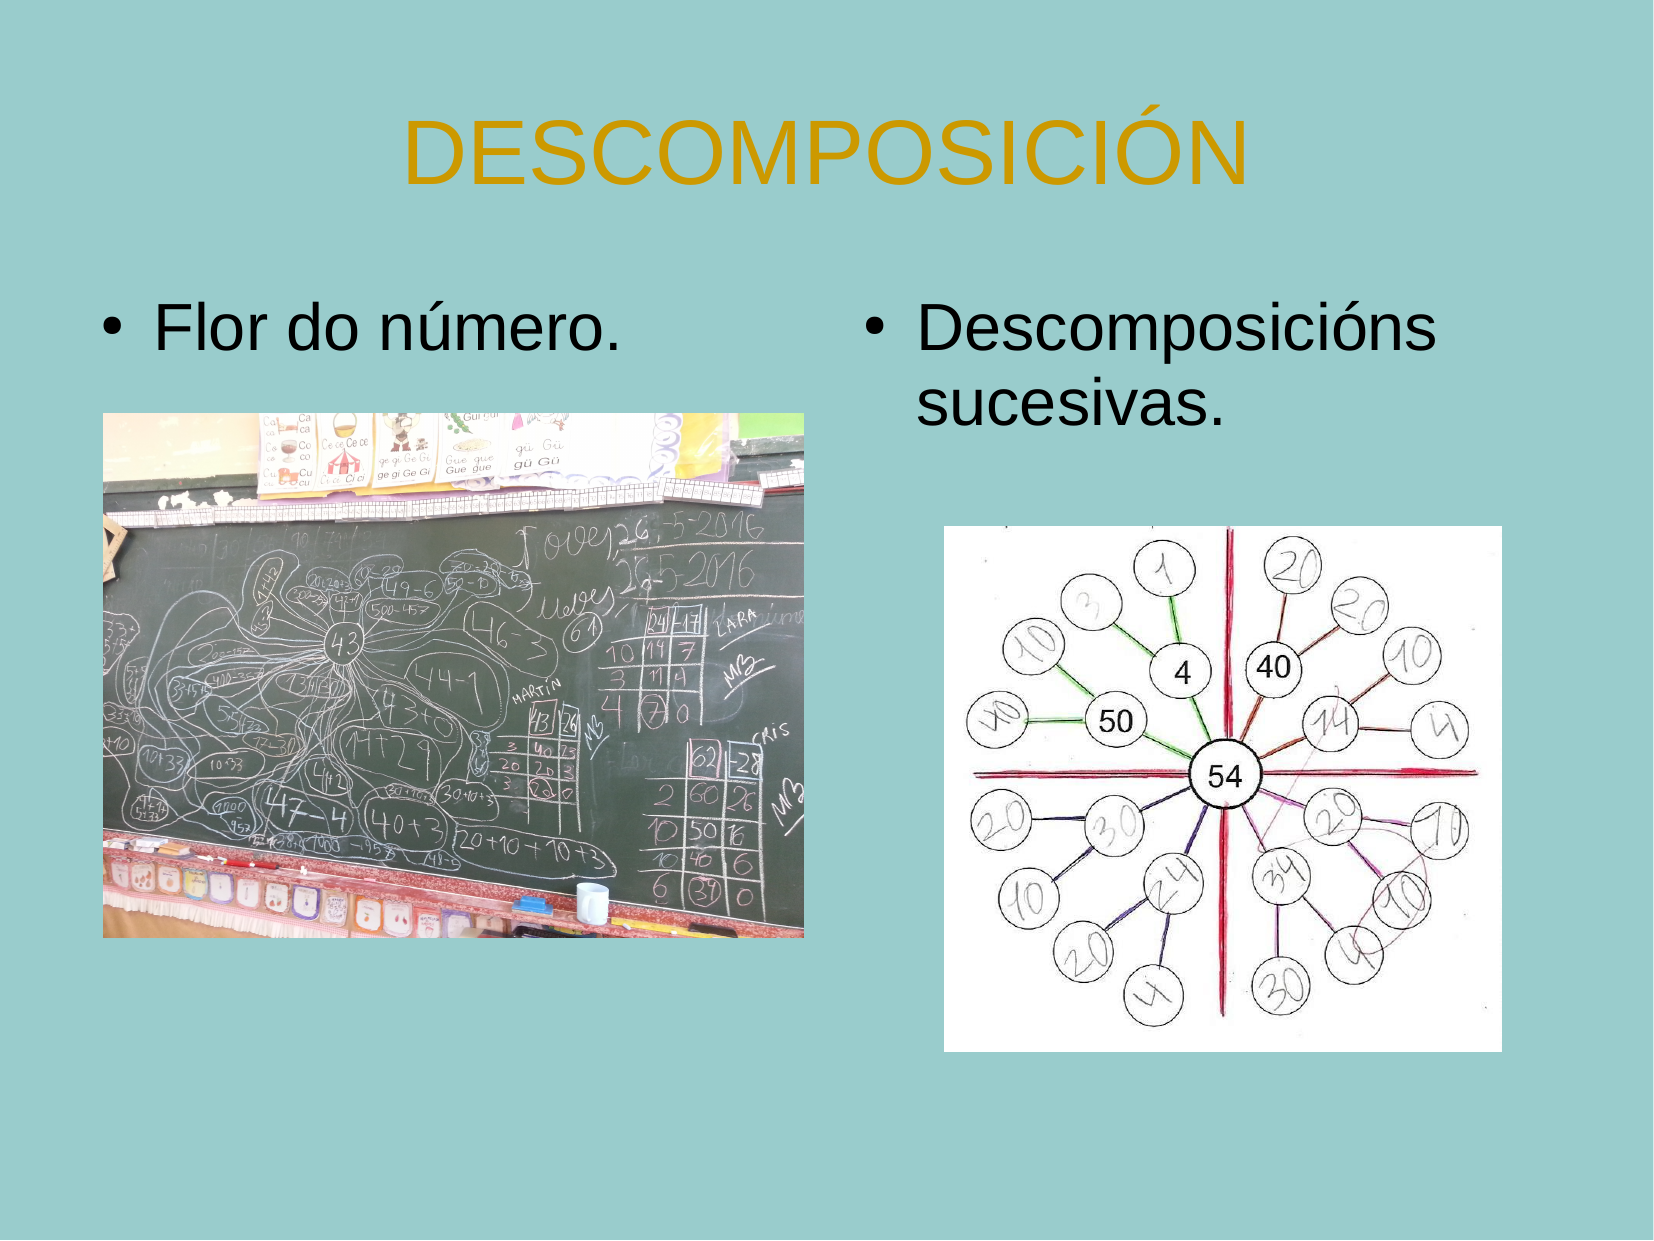

# DESCOMPOSICIÓN
Flor do número.
Descomposicións sucesivas.